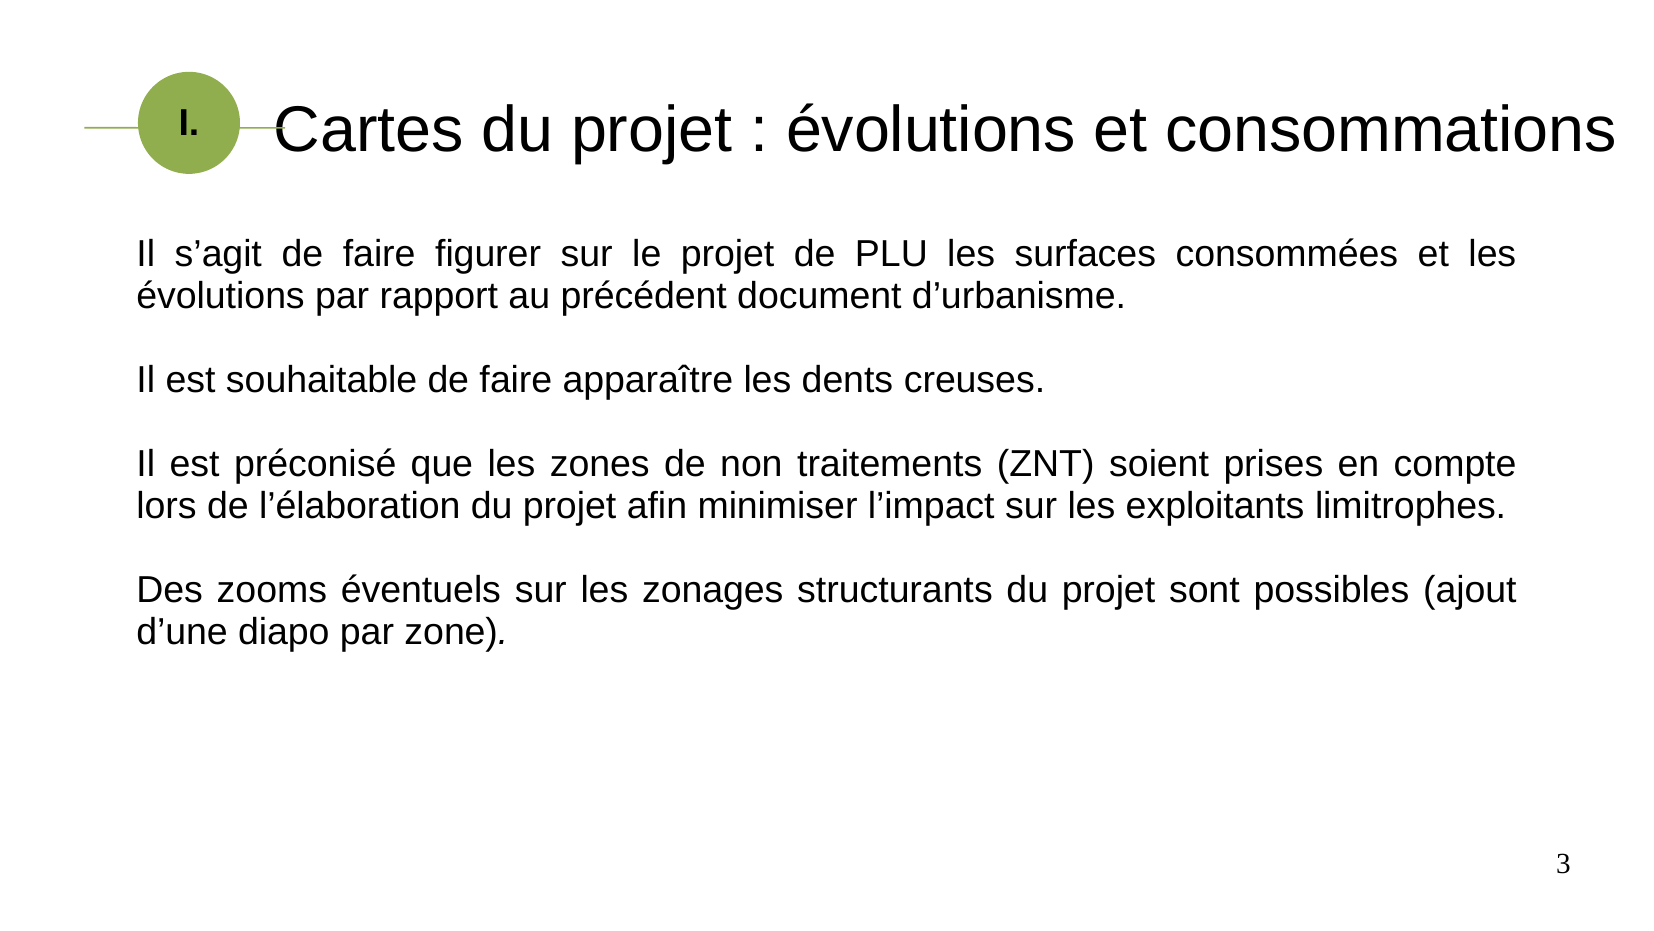

# Cartes du projet : évolutions et consommations
I.
Il s’agit de faire figurer sur le projet de PLU les surfaces consommées et les évolutions par rapport au précédent document d’urbanisme.
Il est souhaitable de faire apparaître les dents creuses.
Il est préconisé que les zones de non traitements (ZNT) soient prises en compte lors de l’élaboration du projet afin minimiser l’impact sur les exploitants limitrophes.
Des zooms éventuels sur les zonages structurants du projet sont possibles (ajout d’une diapo par zone).
3